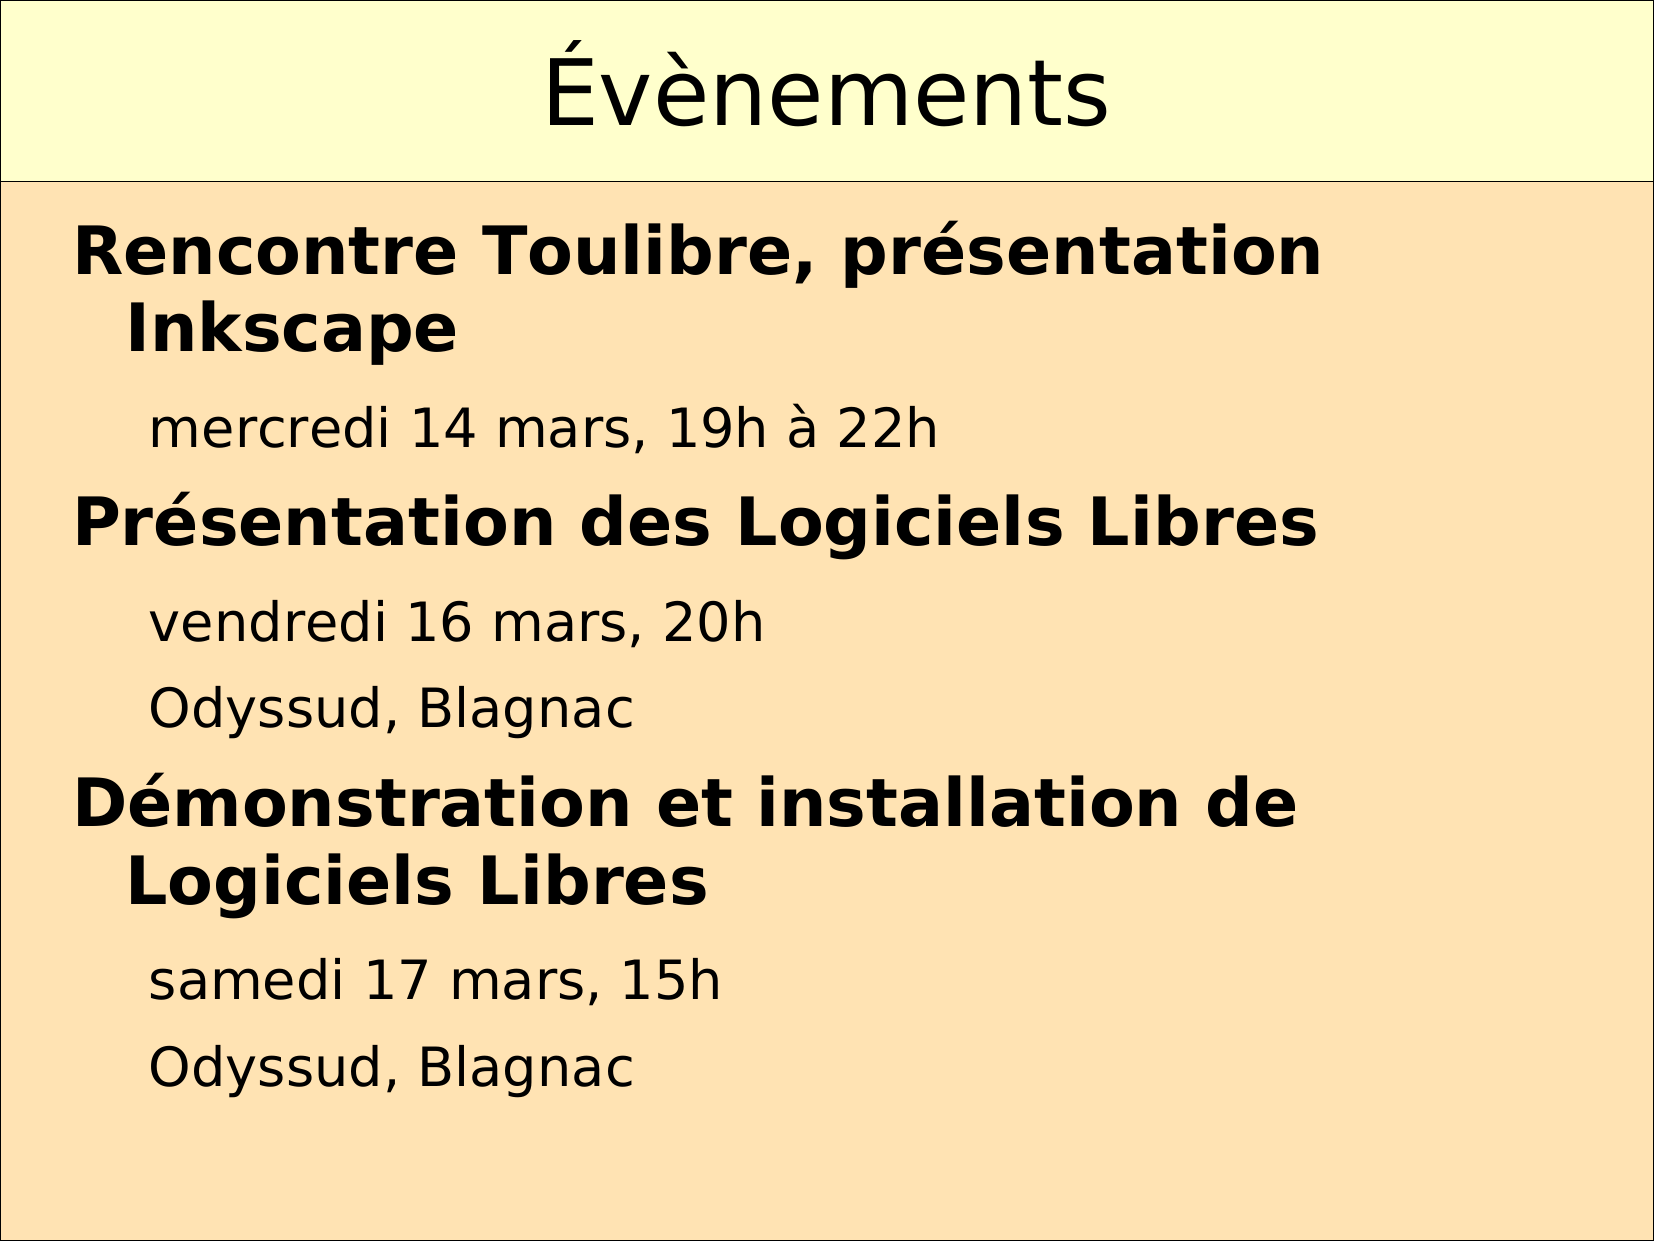

# Évènements
Rencontre Toulibre, présentation Inkscape
mercredi 14 mars, 19h à 22h
Présentation des Logiciels Libres
vendredi 16 mars, 20h
Odyssud, Blagnac
Démonstration et installation de Logiciels Libres
samedi 17 mars, 15h
Odyssud, Blagnac